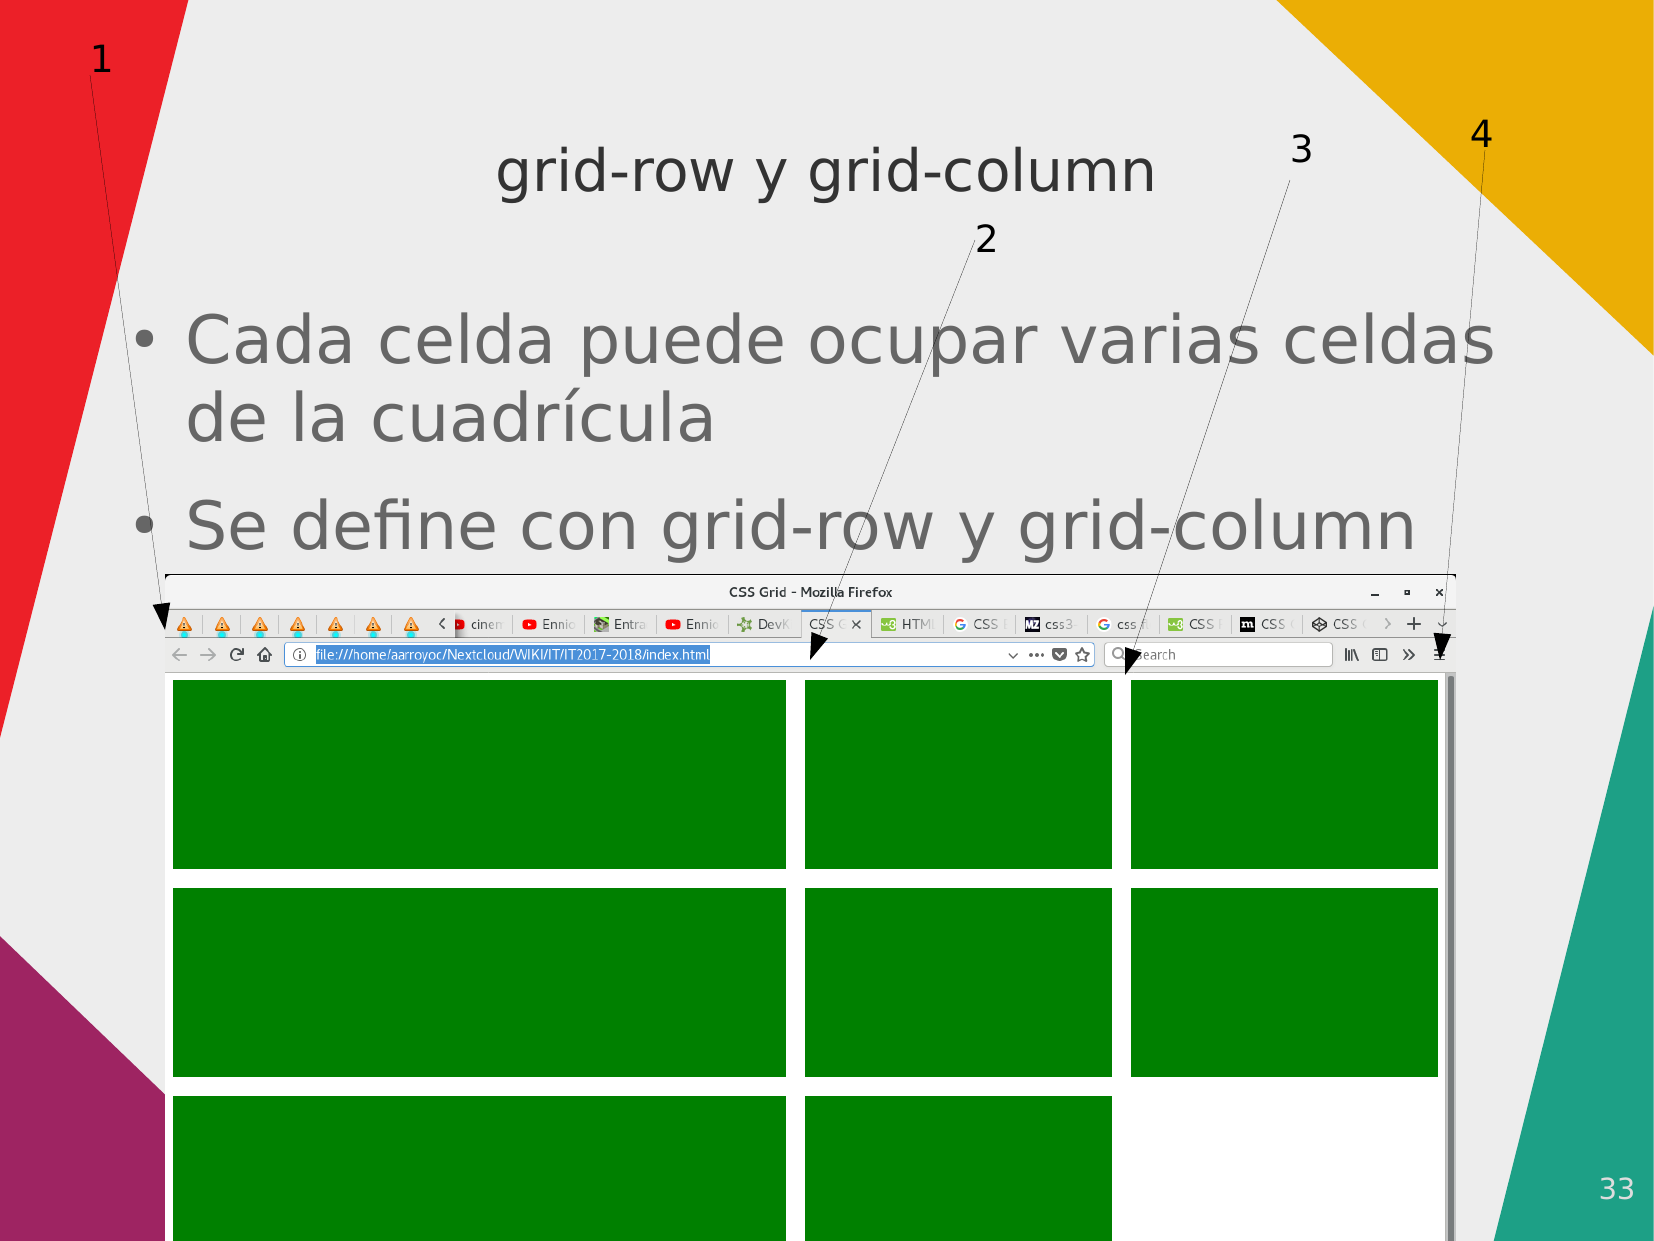

1
# grid-row y grid-column
4
3
2
Cada celda puede ocupar varias celdas de la cuadrícula
Se define con grid-row y grid-column
33